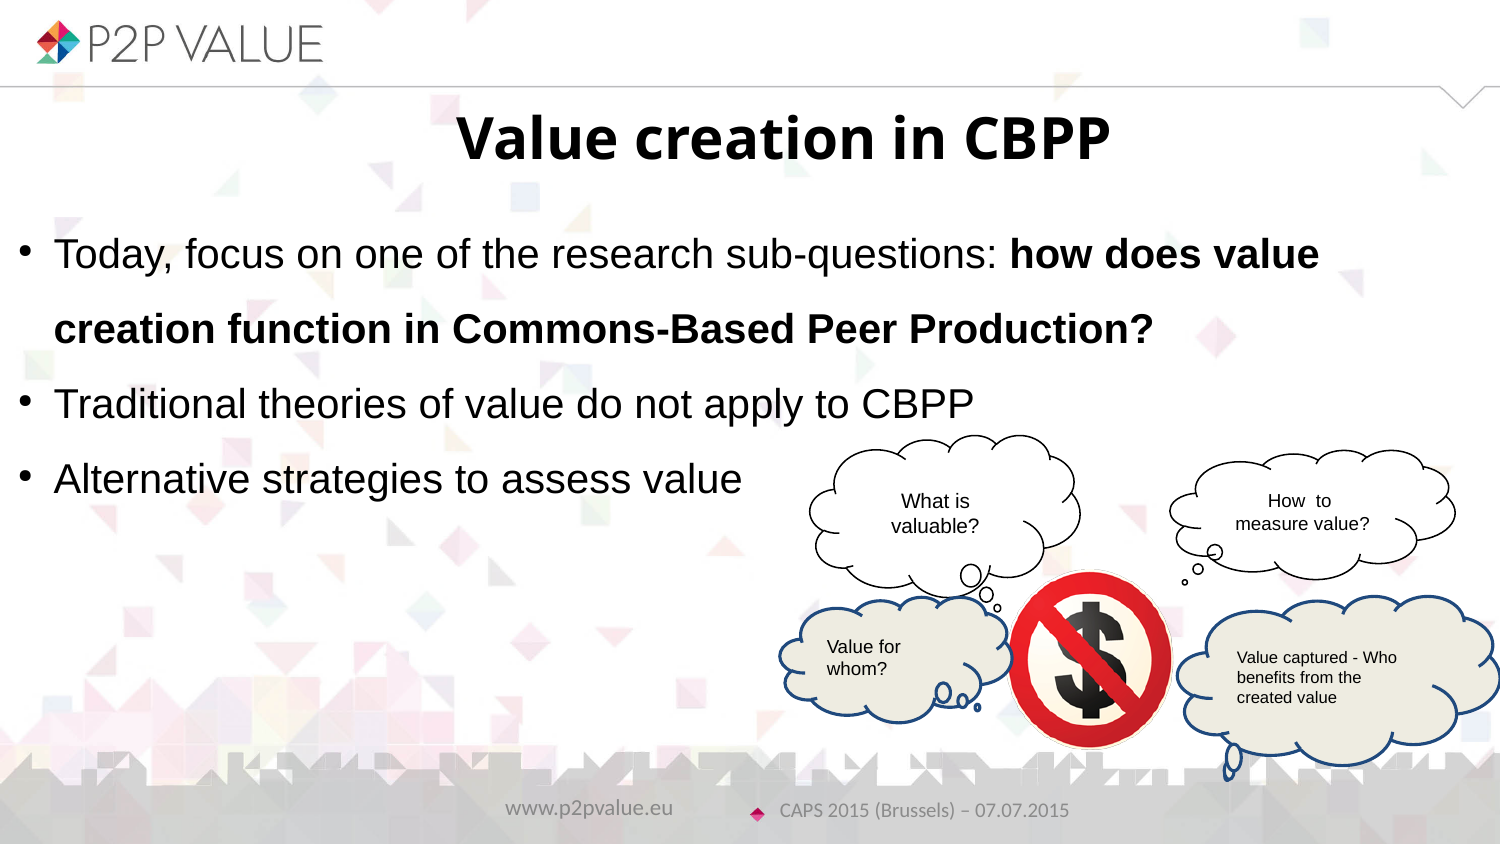

# Value creation in CBPP
Today, focus on one of the research sub-questions: how does value creation function in Commons-Based Peer Production?
Traditional theories of value do not apply to CBPP
Alternative strategies to assess value
What is valuable?
How to
measure value?
Value captured - Who benefits from the created value
Value for whom?
www.p2pvalue.eu
CAPS 2015 (Brussels) – 07.07.2015